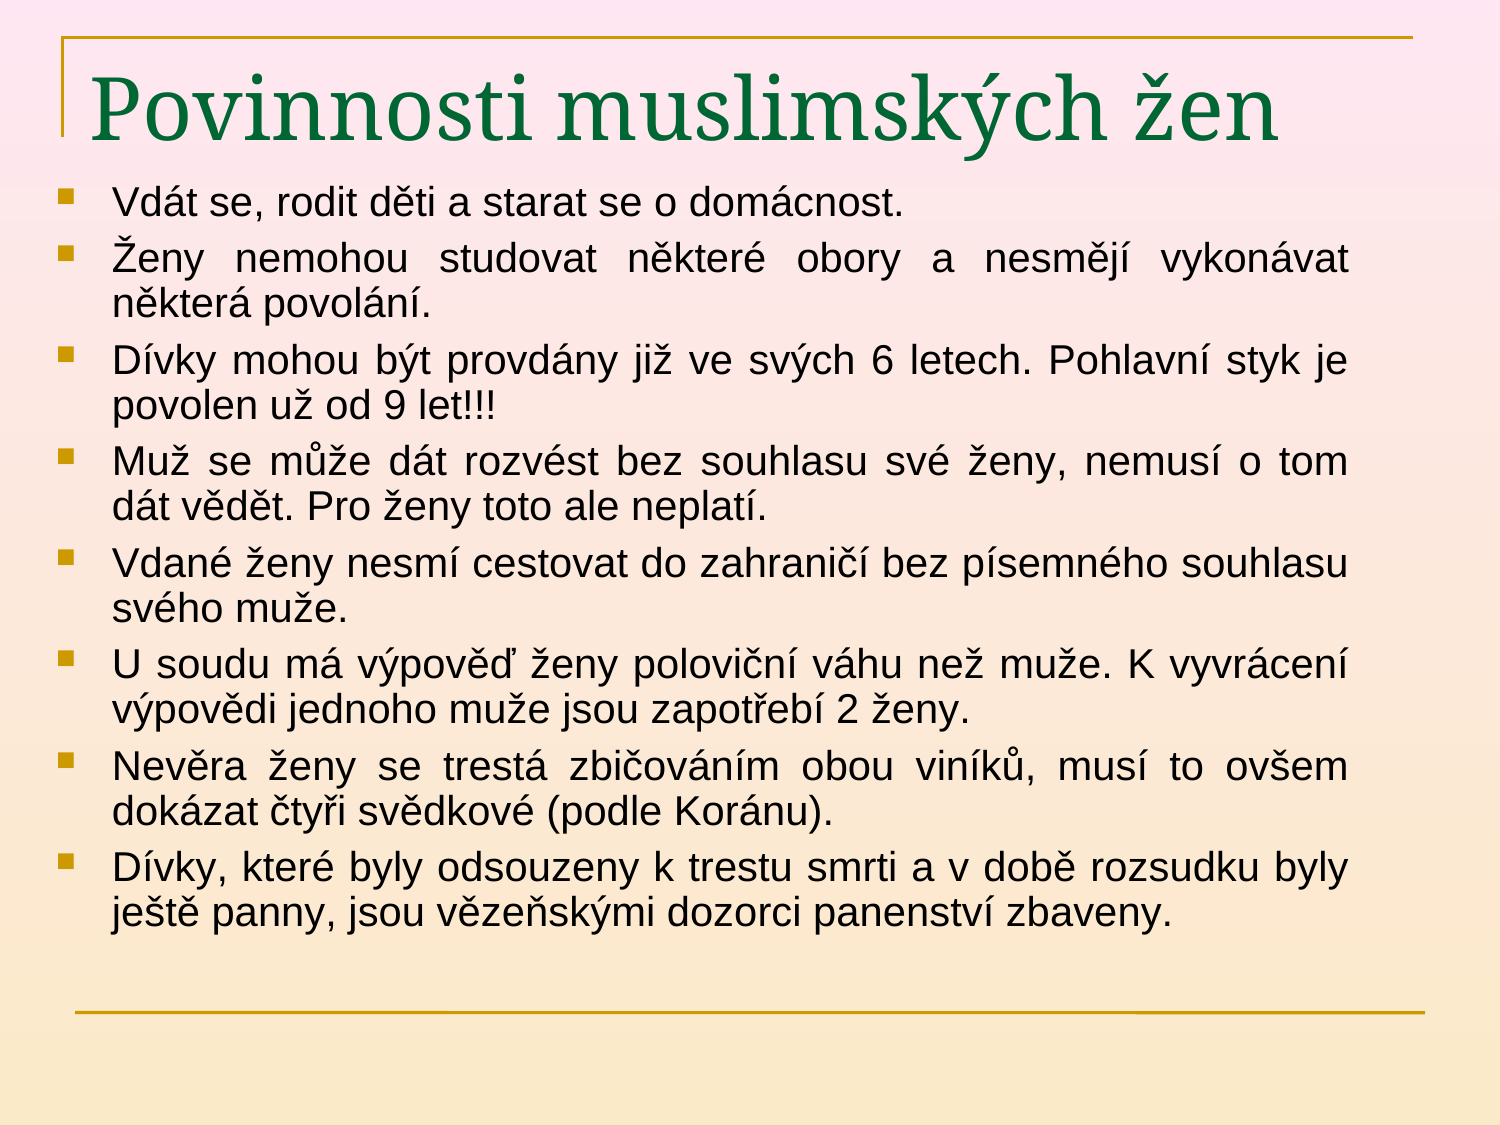

# Povinnosti muslimských žen
Vdát se, rodit děti a starat se o domácnost.
Ženy nemohou studovat některé obory a nesmějí vykonávat některá povolání.
Dívky mohou být provdány již ve svých 6 letech. Pohlavní styk je povolen už od 9 let!!!
Muž se může dát rozvést bez souhlasu své ženy, nemusí o tom dát vědět. Pro ženy toto ale neplatí.
Vdané ženy nesmí cestovat do zahraničí bez písemného souhlasu svého muže.
U soudu má výpověď ženy poloviční váhu než muže. K vyvrácení výpovědi jednoho muže jsou zapotřebí 2 ženy.
Nevěra ženy se trestá zbičováním obou viníků, musí to ovšem dokázat čtyři svědkové (podle Koránu).
Dívky, které byly odsouzeny k trestu smrti a v době rozsudku byly ještě panny, jsou vězeňskými dozorci panenství zbaveny.